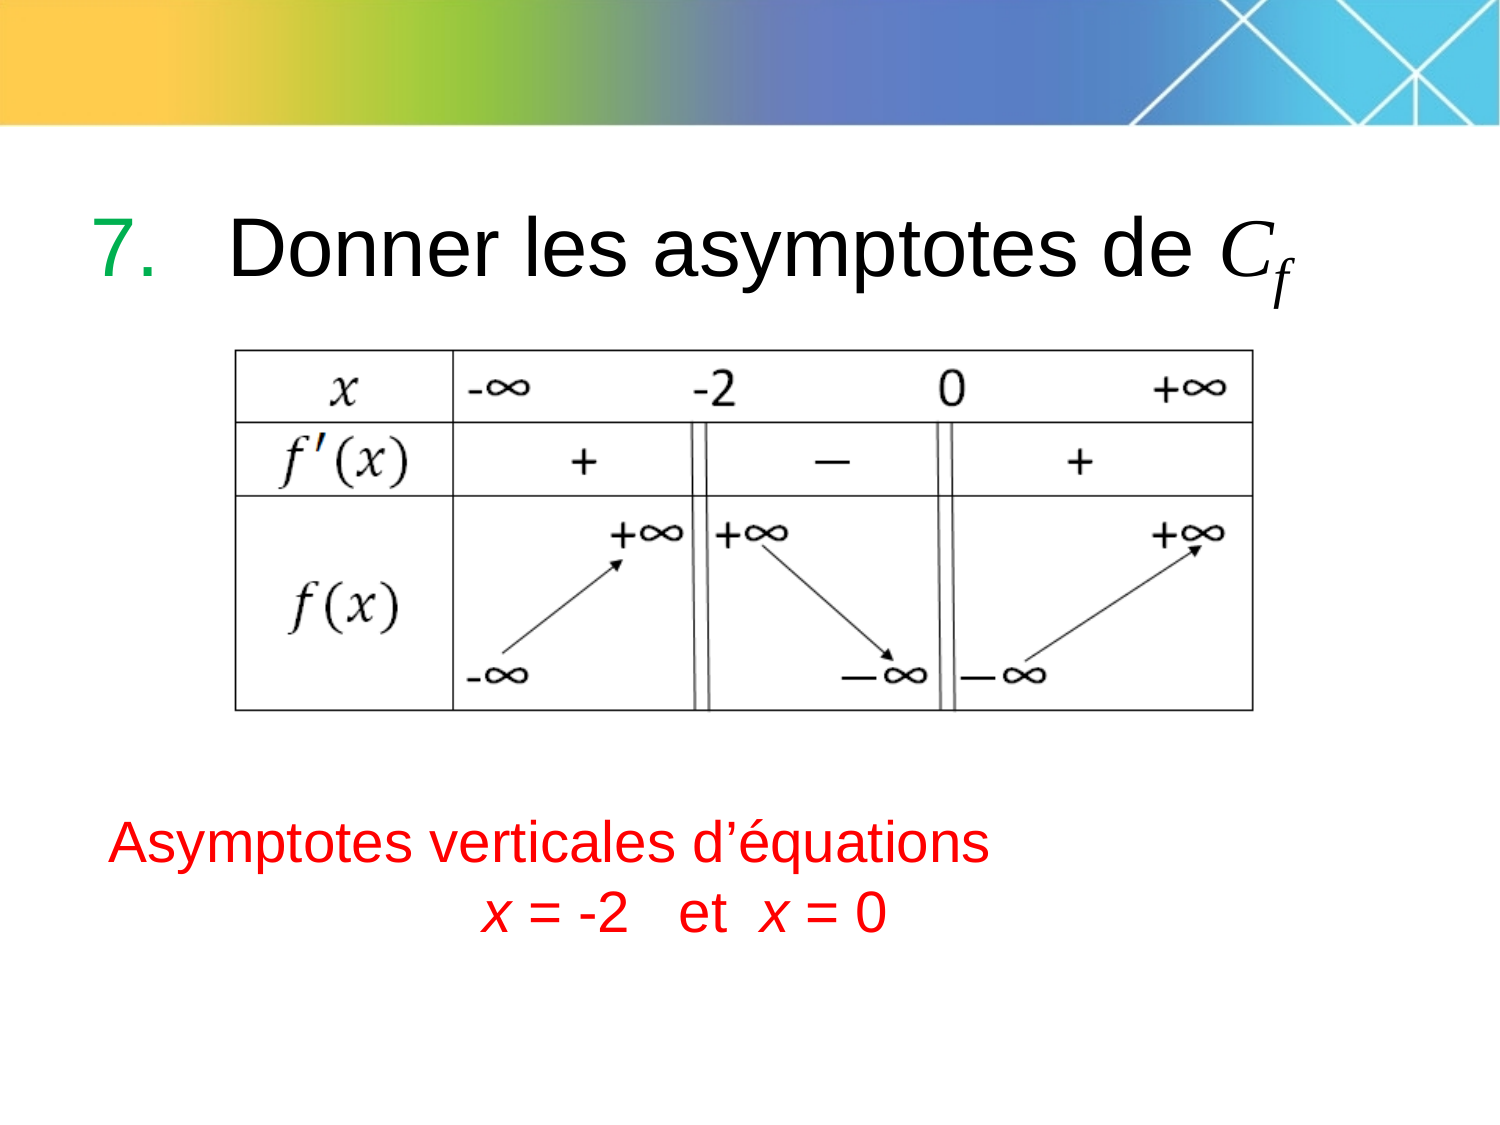

Donner les asymptotes de Cf
Asymptotes verticales d’équations
 x = -2 et x = 0